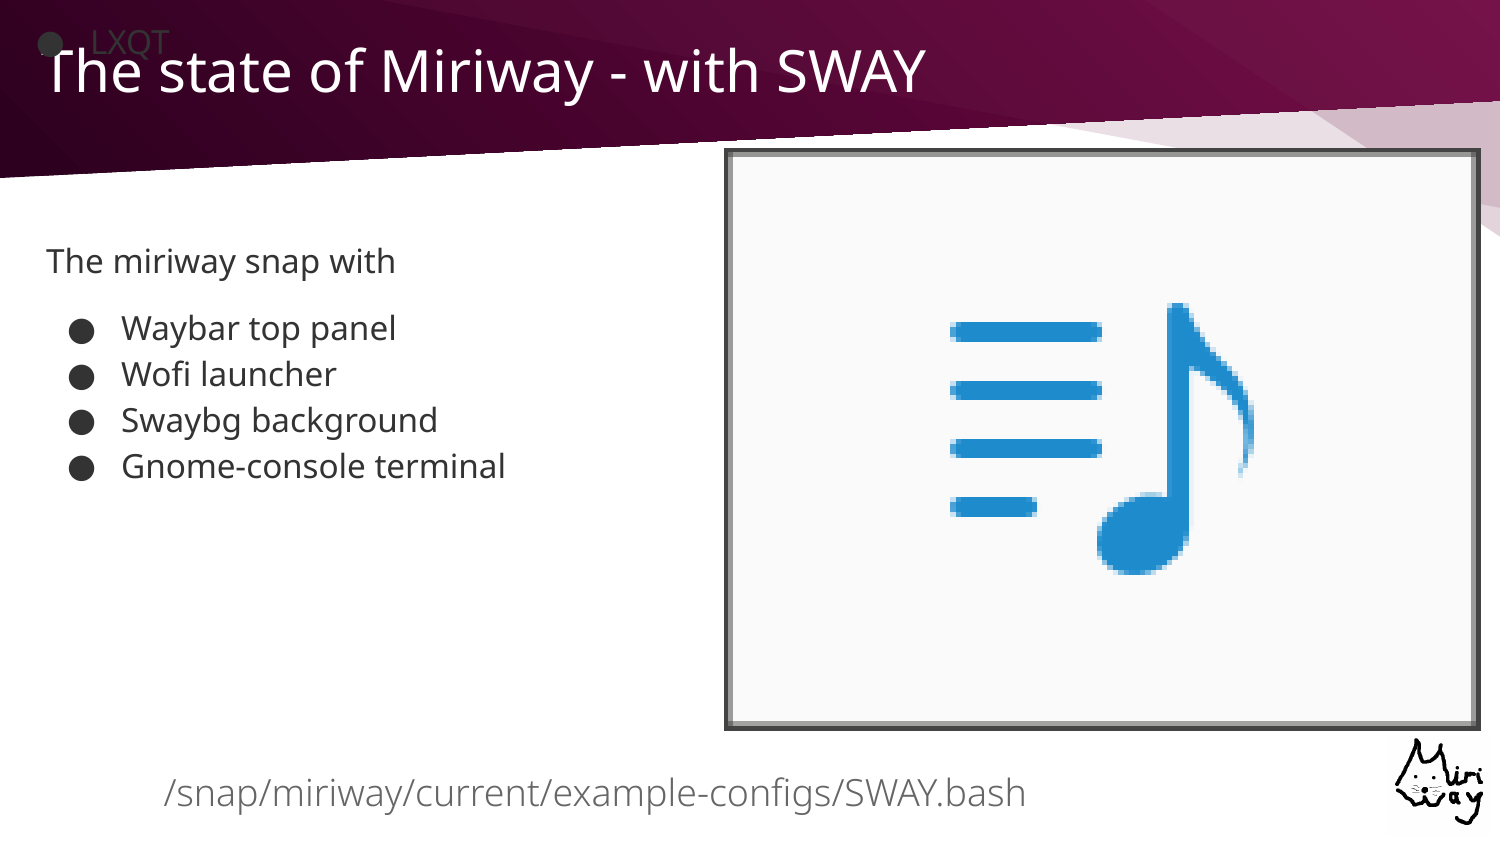

LXQT
# The state of Miriway - with SWAY
The miriway snap with
Waybar top panel
Wofi launcher
Swaybg background
Gnome-console terminal
/snap/miriway/current/example-configs/SWAY.bash